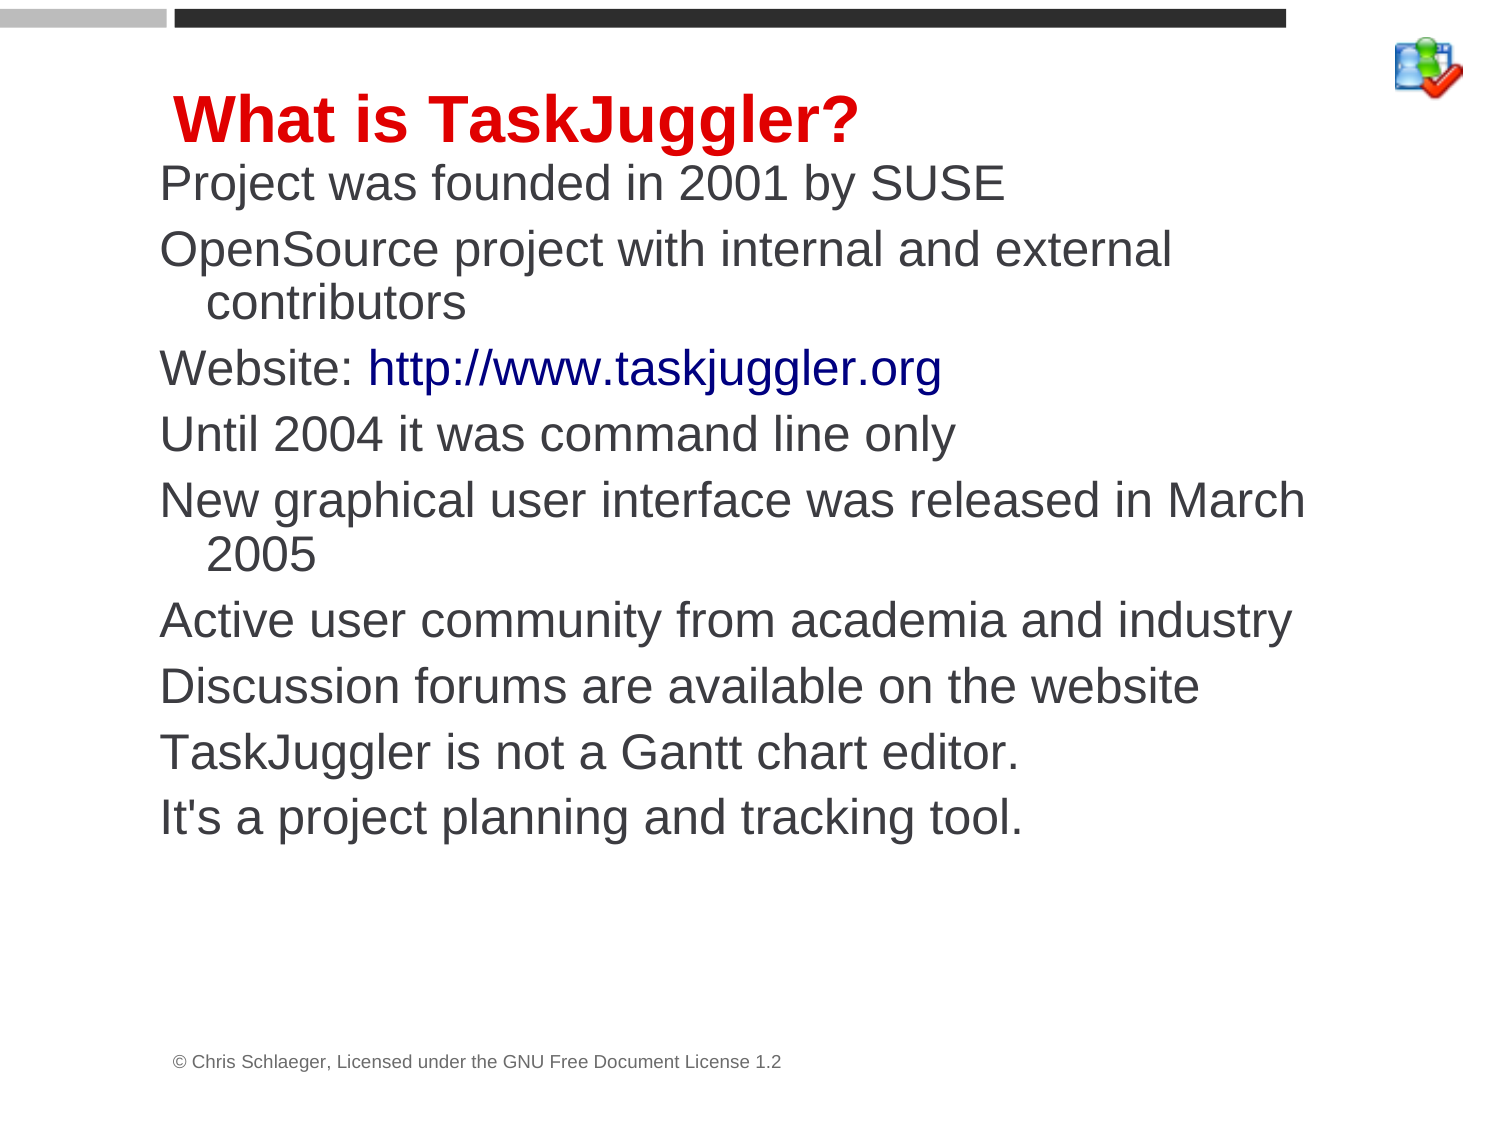

# What is TaskJuggler?
Project was founded in 2001 by SUSE
OpenSource project with internal and external contributors
Website: http://www.taskjuggler.org
Until 2004 it was command line only
New graphical user interface was released in March 2005
Active user community from academia and industry
Discussion forums are available on the website
TaskJuggler is not a Gantt chart editor.
It's a project planning and tracking tool.